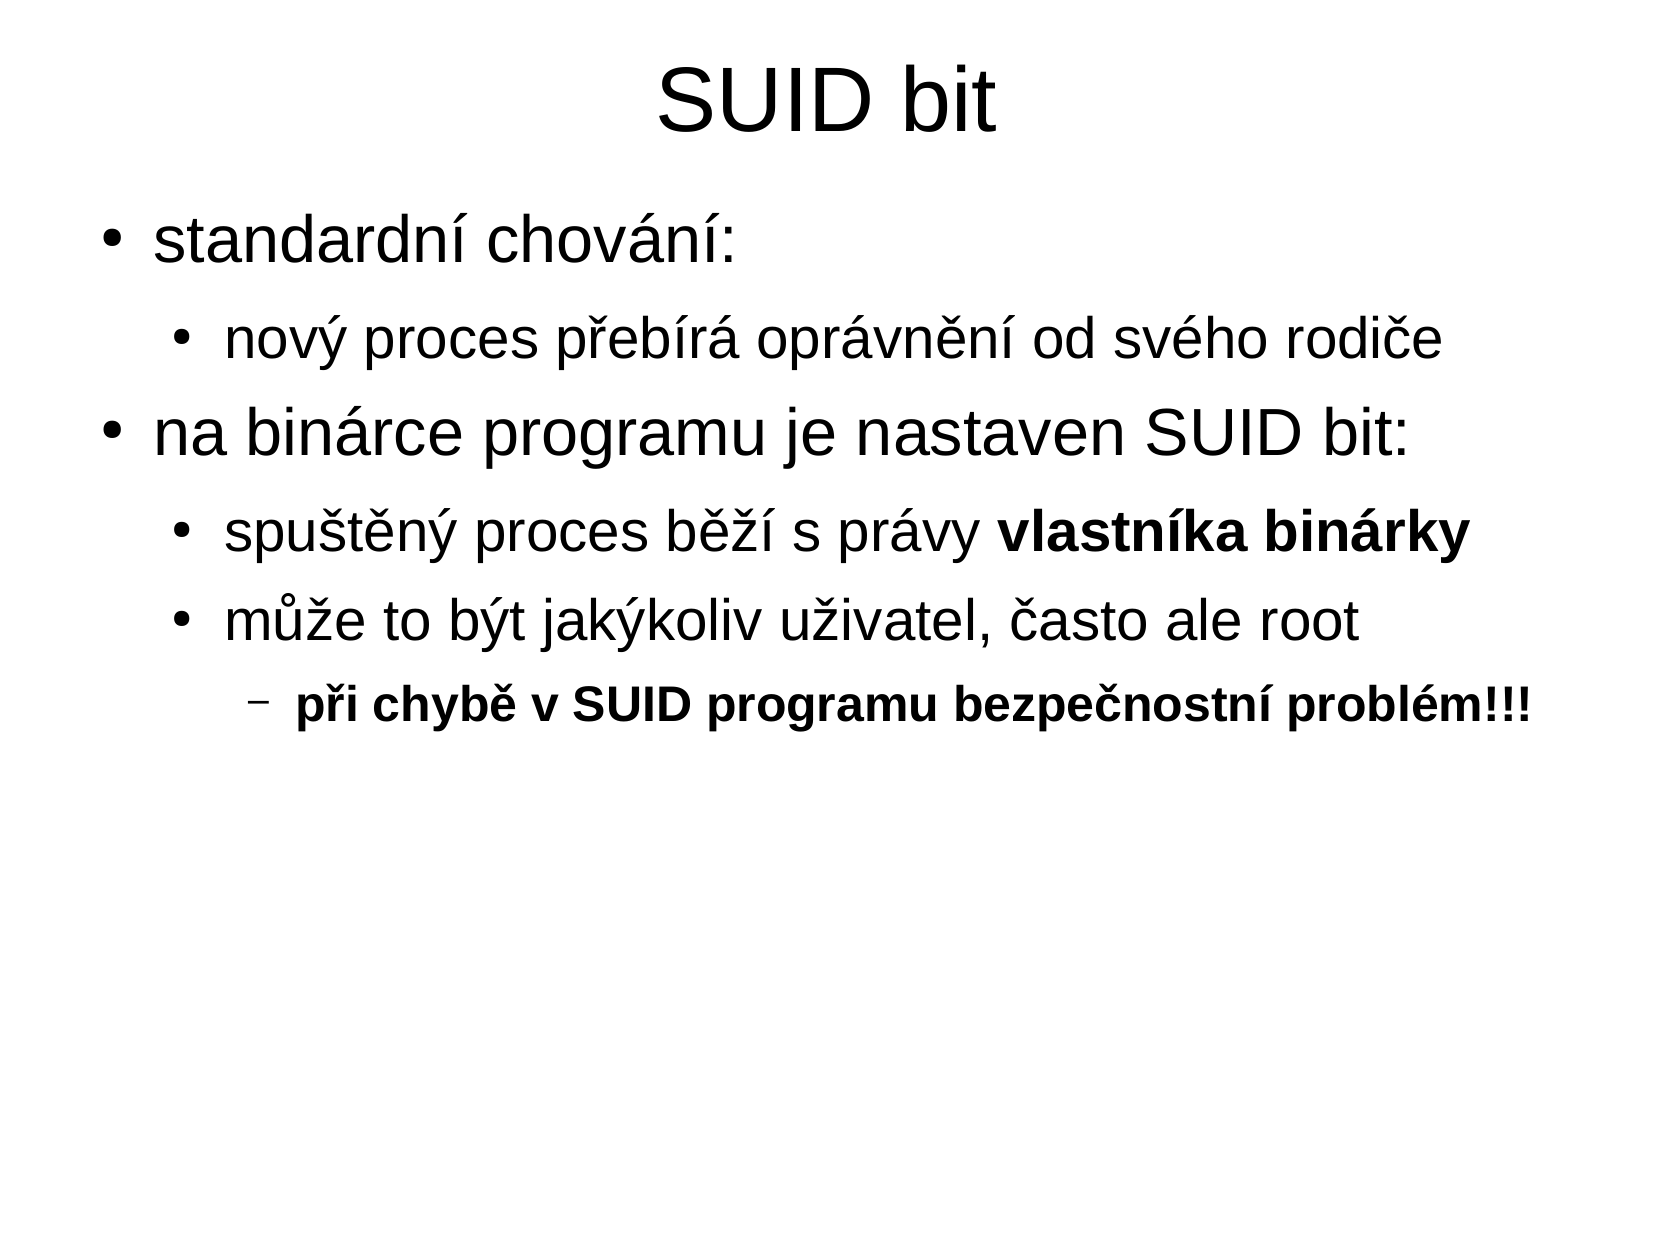

# SUID bit
standardní chování:
nový proces přebírá oprávnění od svého rodiče
na binárce programu je nastaven SUID bit:
spuštěný proces běží s právy vlastníka binárky
může to být jakýkoliv uživatel, často ale root
při chybě v SUID programu bezpečnostní problém!!!